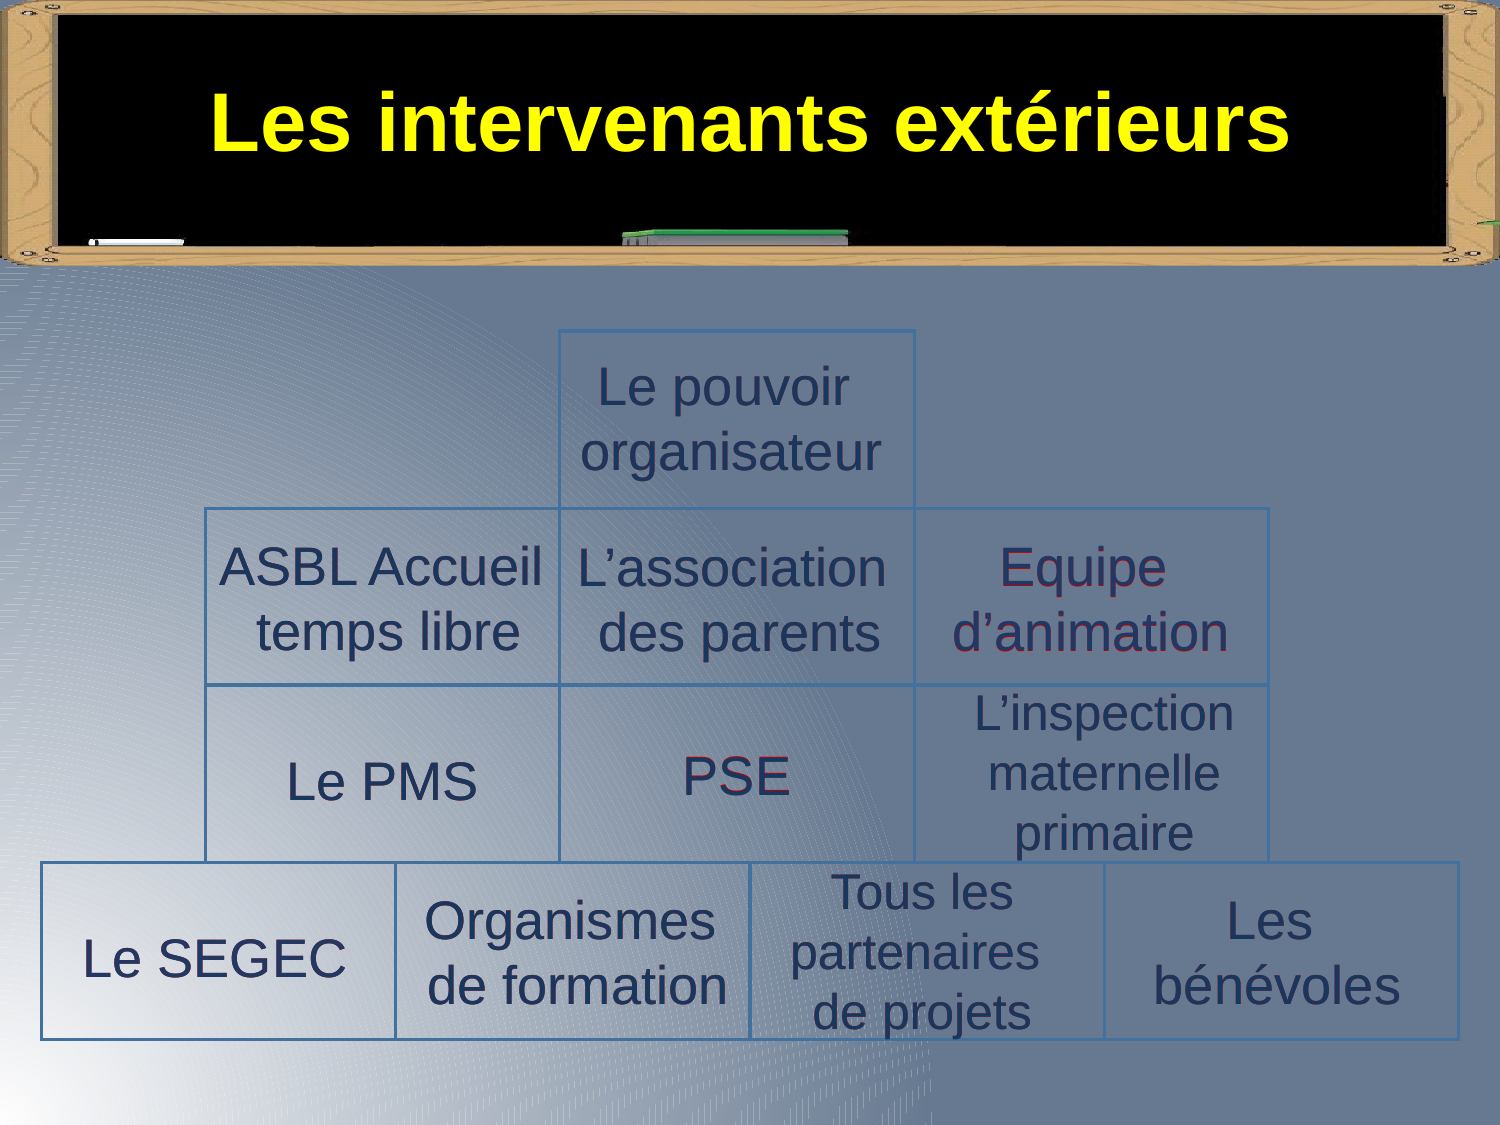

Les intervenants extérieurs
Le pouvoir
organisateur
Le pouvoir
organisateur
ASBL Accueil
temps libre
ASBL Accueil
temps libre
Equipe
d’animation
L’association
des parents
L’association
des parents
Equipe
d’animation
L’inspection
maternelle
primaire
L’inspection
maternelle
primaire
PSE
PSE
Le PMS
Le PMS
Tous les
partenaires
de projets
Tous les
partenaires
de projets
Organismes
de formation
Les
bénévoles
Organismes
de formation
Les
bénévoles
Le SEGEC
Le SEGEC